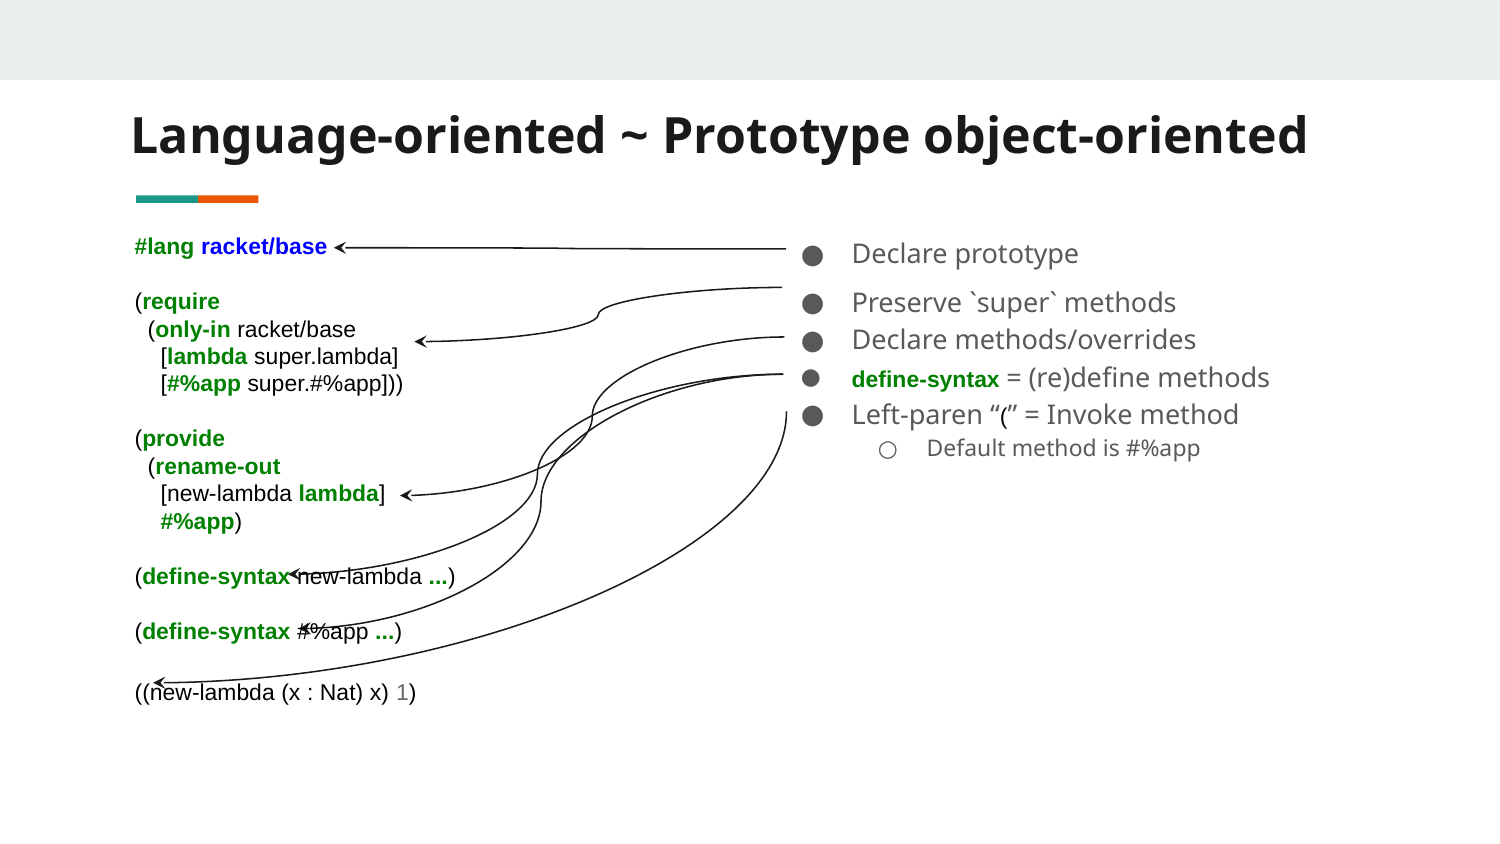

# Language-oriented ~ Prototype object-oriented
#lang racket/base
(require
 (only-in racket/base
 [lambda super.lambda]
 [#%app super.#%app]))
(provide
 (rename-out
 [new-lambda lambda]
 #%app)
(define-syntax new-lambda ...)
(define-syntax #%app ...)
((new-lambda (x : Nat) x) 1)
Declare prototype
Preserve `super` methods
Declare methods/overrides
define-syntax = (re)define methods
Left-paren “(” = Invoke method
Default method is #%app